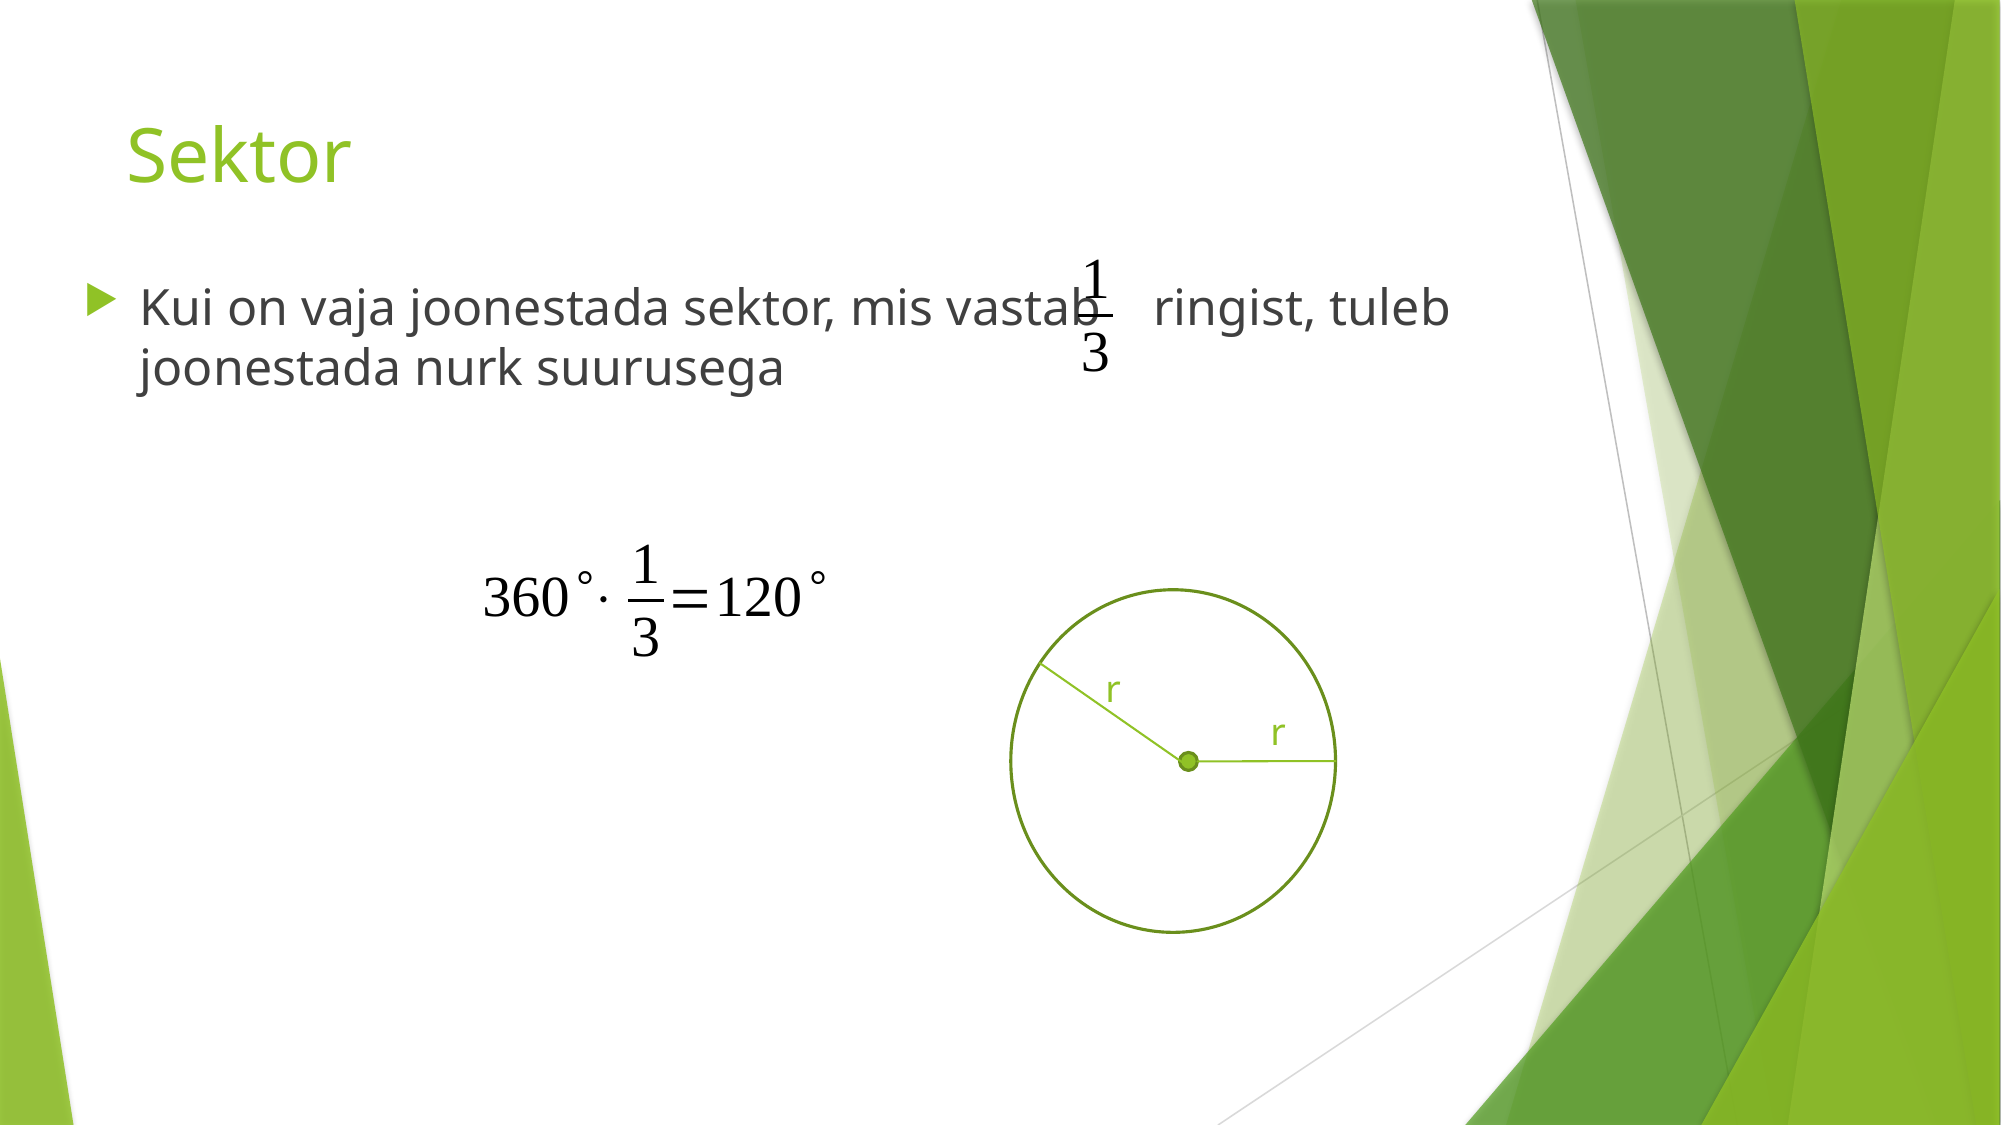

# Sektor
Kui on vaja joonestada sektor, mis vastab ringist, tuleb joonestada nurk suurusega
r
r